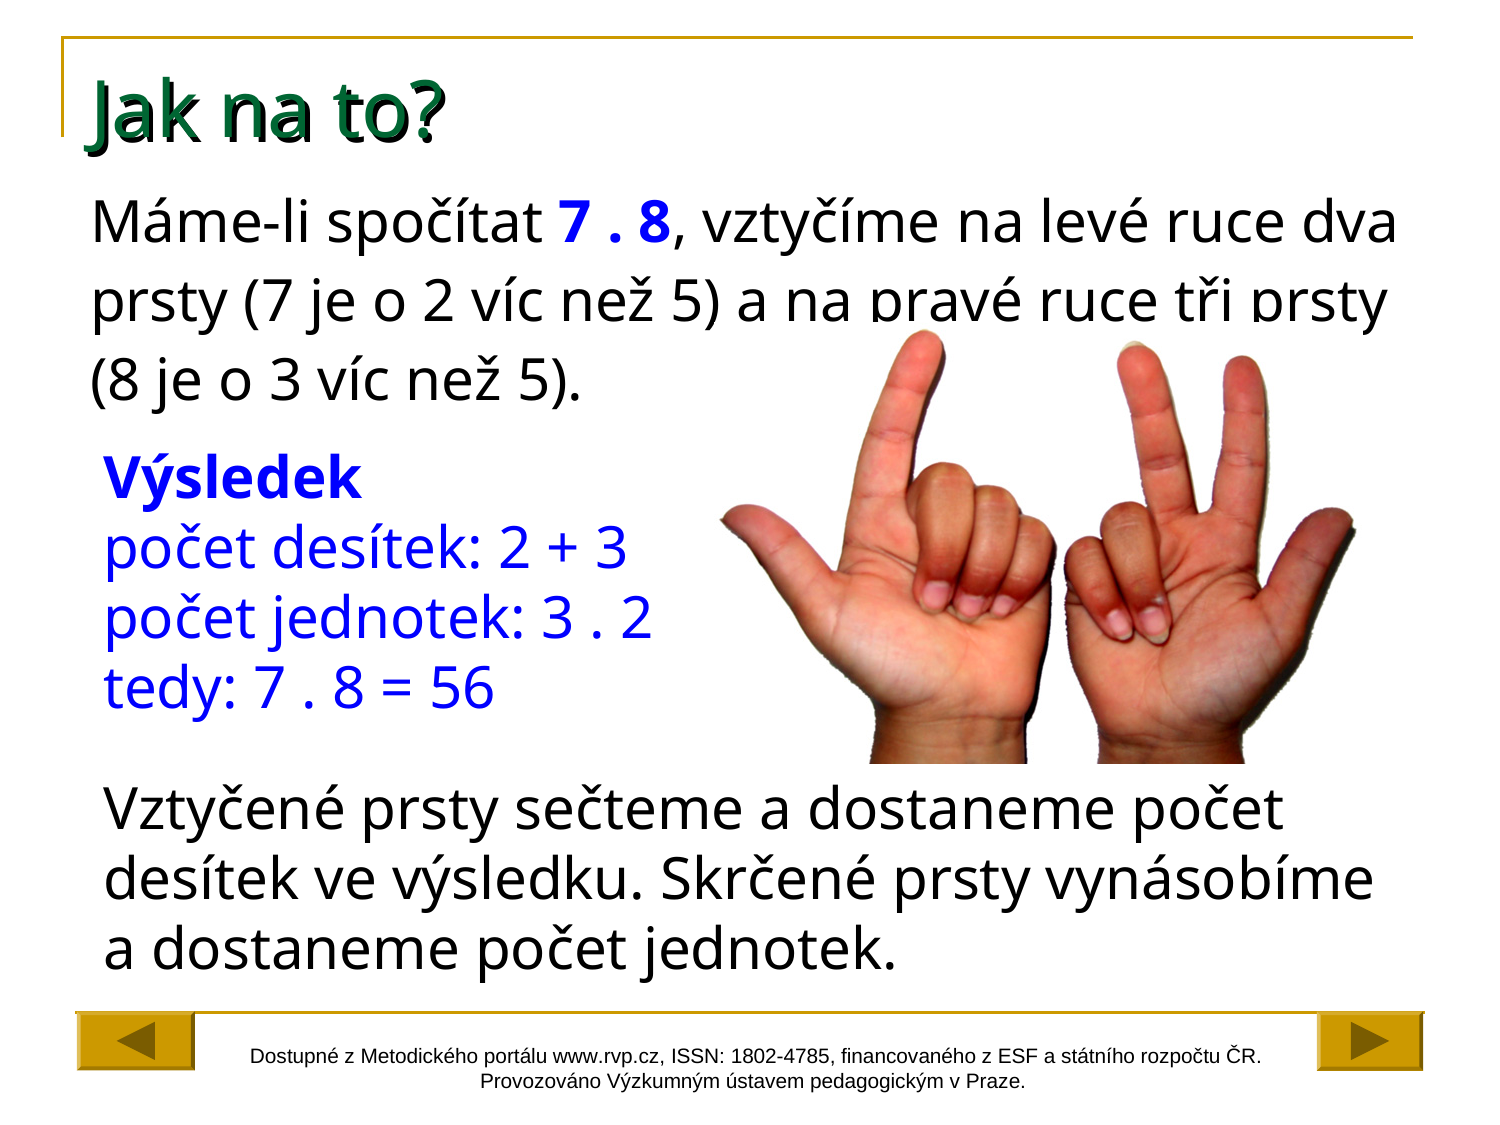

# Jak na to?
Máme-li spočítat 7 . 8, vztyčíme na levé ruce dva prsty (7 je o 2 víc než 5) a na pravé ruce tři prsty (8 je o 3 víc než 5).
Výsledek
počet desítek: 2 + 3
počet jednotek: 3 . 2
tedy: 7 . 8 = 56
Vztyčené prsty sečteme a dostaneme počet desítek ve výsledku. Skrčené prsty vynásobíme
a dostaneme počet jednotek.